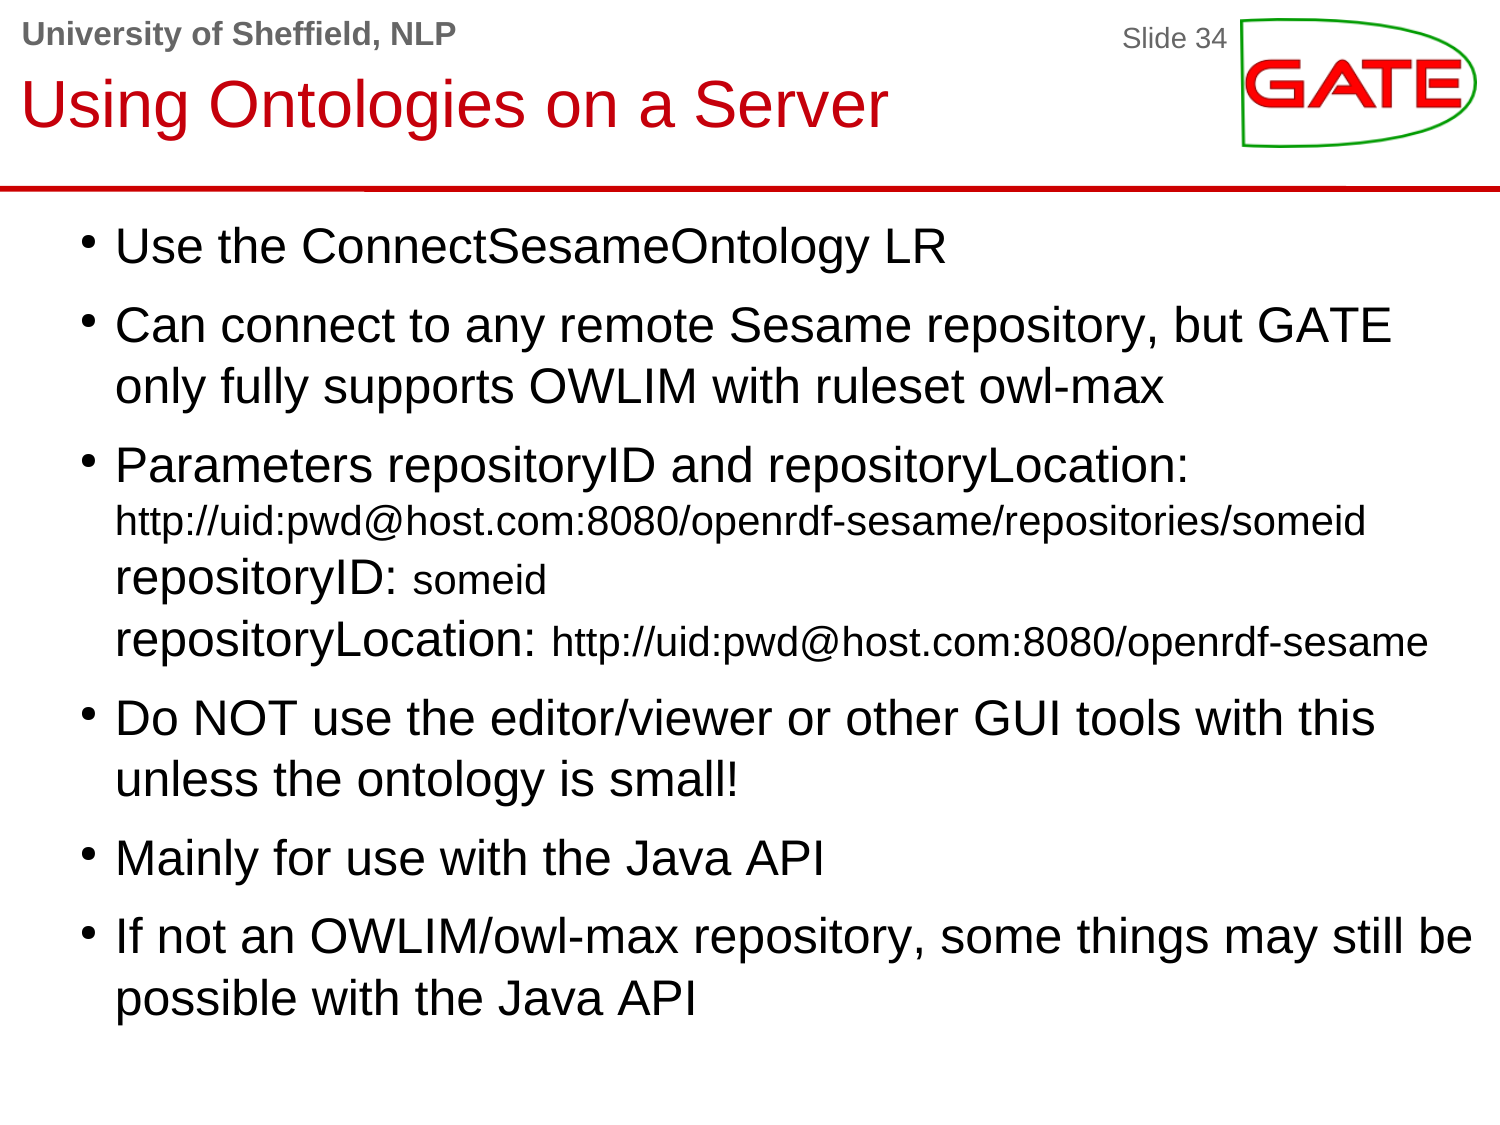

34
# Using Ontologies on a Server
Use the ConnectSesameOntology LR
Can connect to any remote Sesame repository, but GATE only fully supports OWLIM with ruleset owl-max
Parameters repositoryID and repositoryLocation:
http://uid:pwd@host.com:8080/openrdf-sesame/repositories/someid
repositoryID: someid
repositoryLocation: http://uid:pwd@host.com:8080/openrdf-sesame
Do NOT use the editor/viewer or other GUI tools with this unless the ontology is small!
Mainly for use with the Java API
If not an OWLIM/owl-max repository, some things may still be possible with the Java API